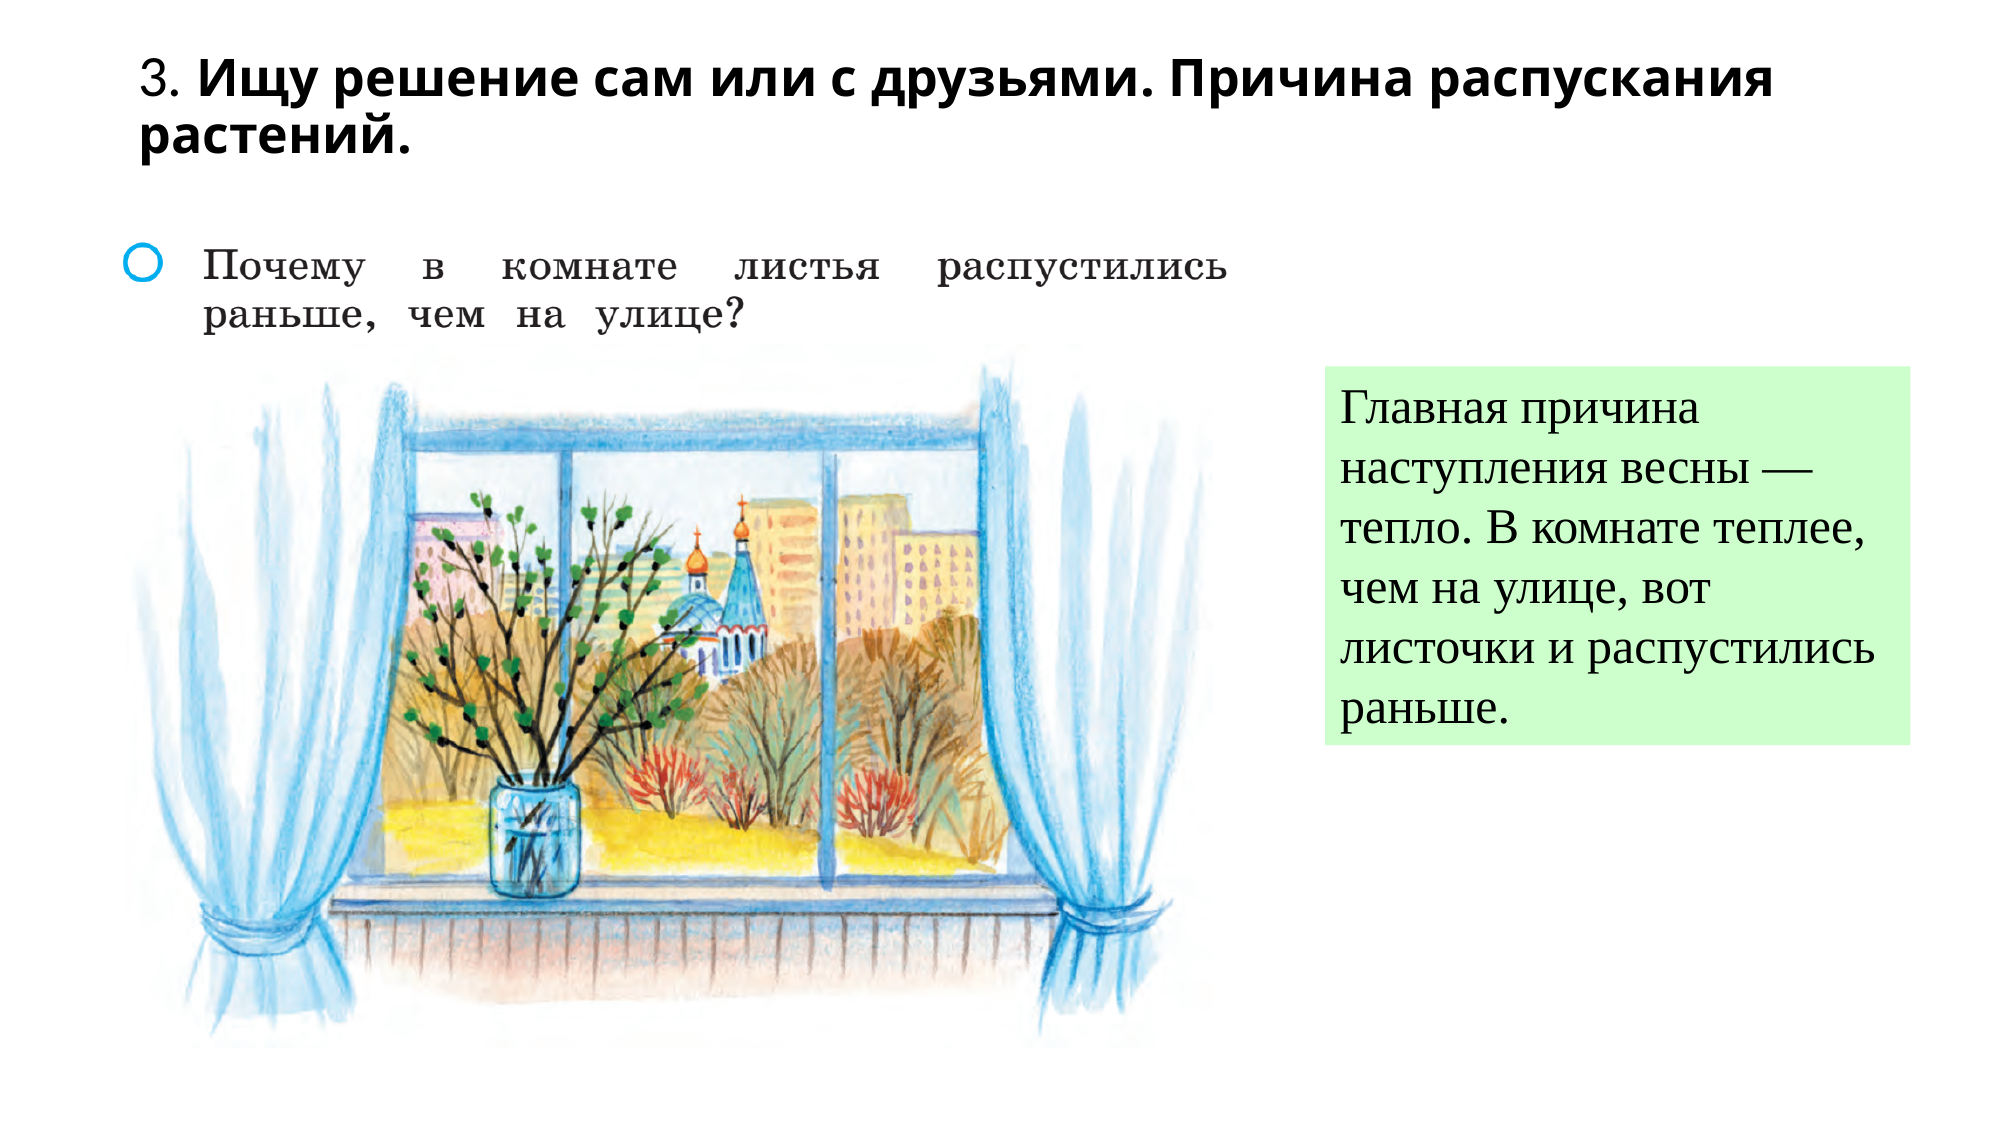

# 3. Ищу решение сам или с друзьями. Причина распускания растений.
Главная причина наступления весны — тепло. В комнате теплее, чем на улице, вот листочки и распустились раньше.